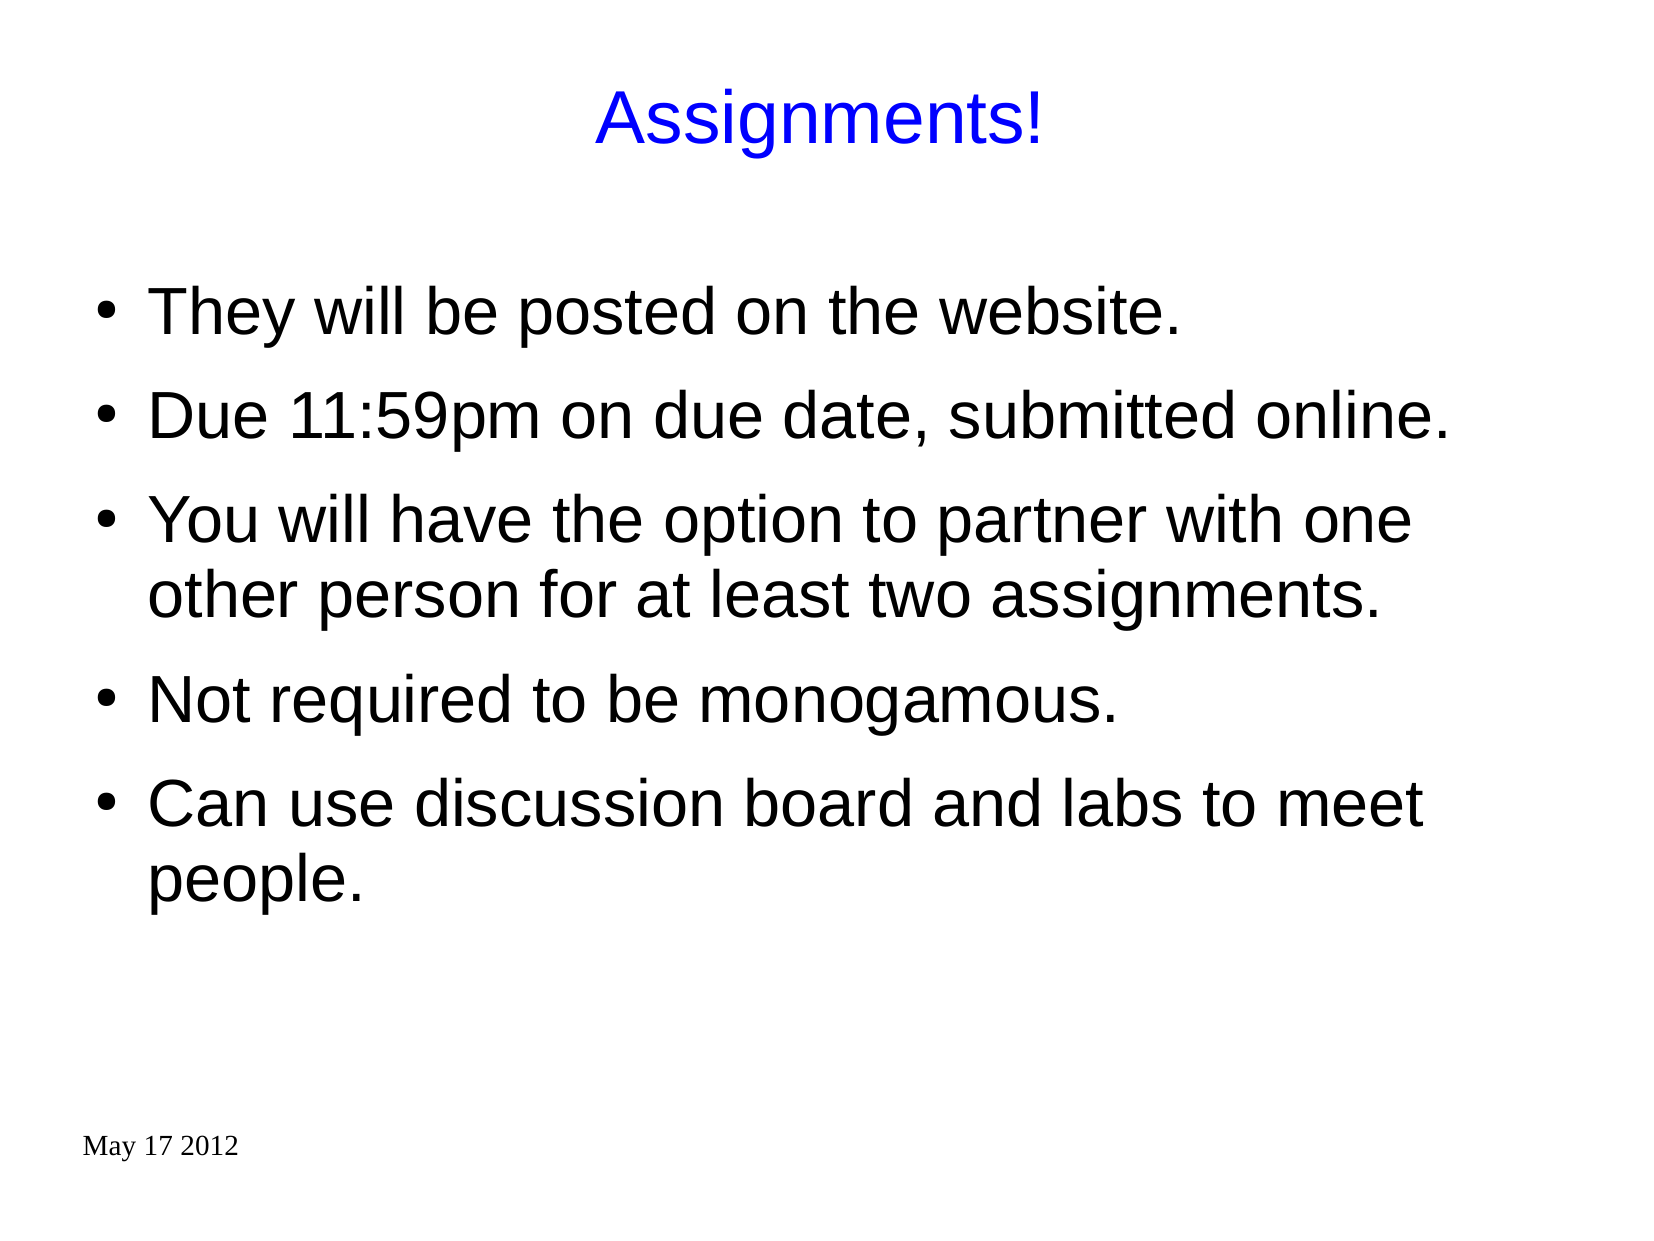

# Assignments!
They will be posted on the website.
Due 11:59pm on due date, submitted online.
You will have the option to partner with one other person for at least two assignments.
Not required to be monogamous.
Can use discussion board and labs to meet people.
May 17 2012